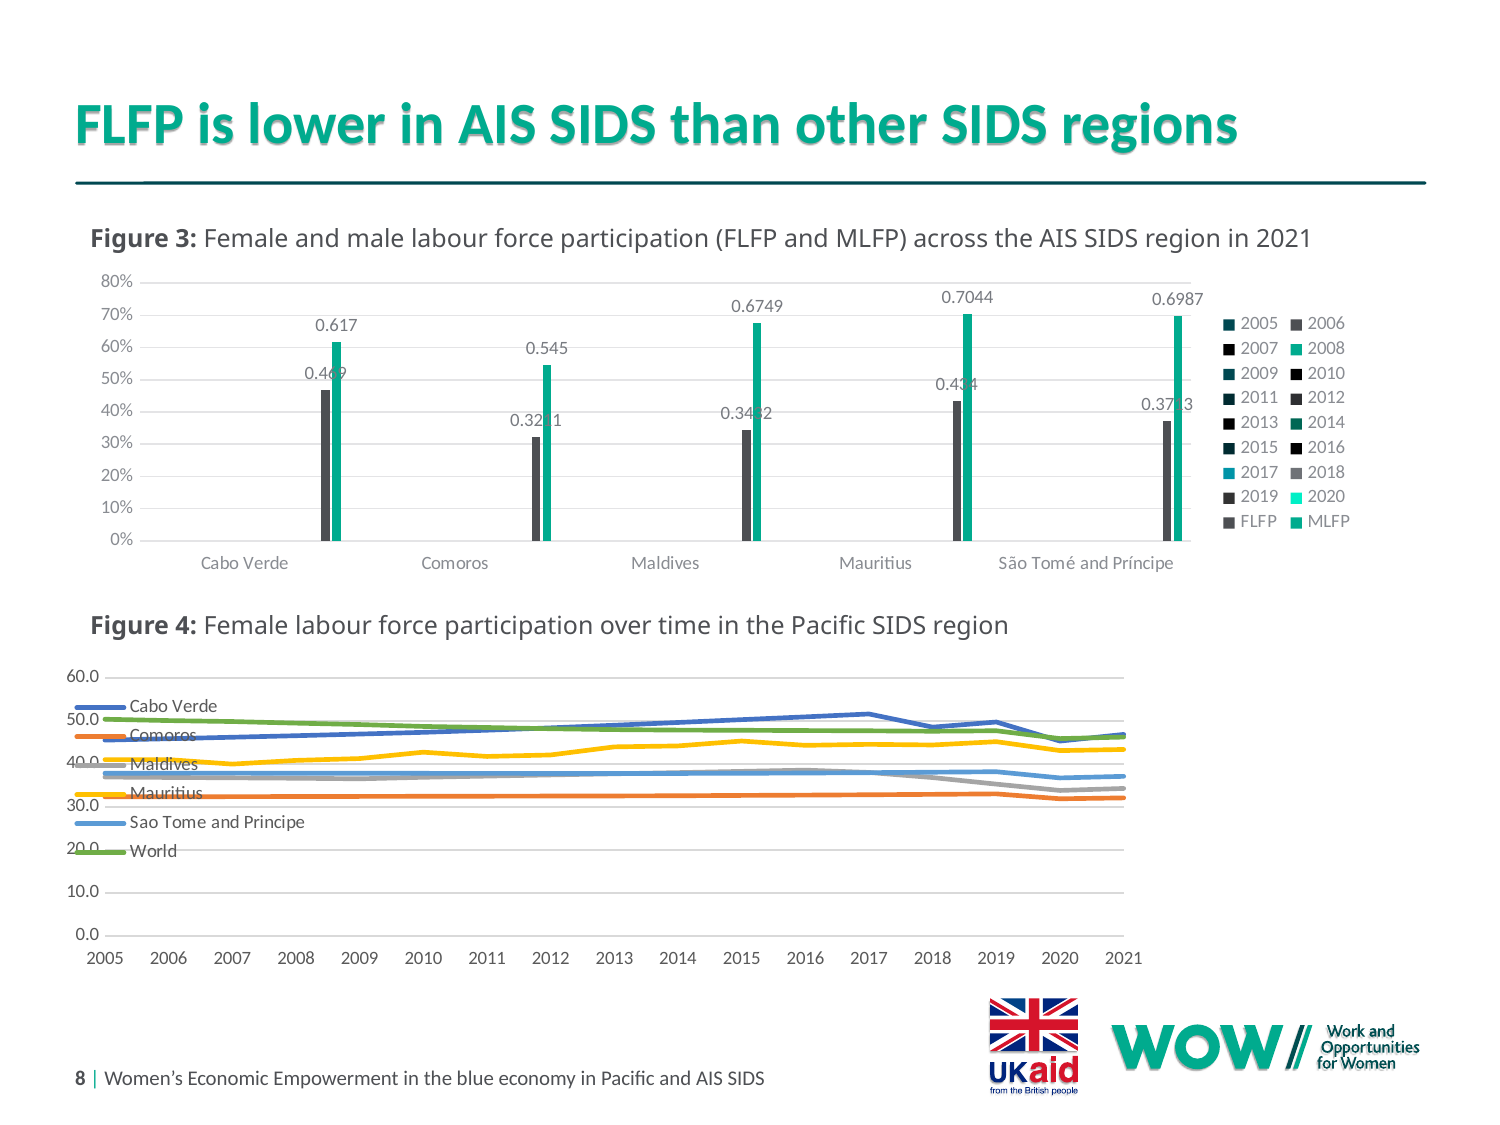

# FLFP is lower in AIS SIDS than other SIDS regions
Figure 3: Female and male labour force participation (FLFP and MLFP) across the AIS SIDS region in 2021
### Chart
| Category | 2005 | 2006 | 2007 | 2008 | 2009 | 2010 | 2011 | 2012 | 2013 | 2014 | 2015 | 2016 | 2017 | 2018 | 2019 | 2020 | FLFP | MLFP |
|---|---|---|---|---|---|---|---|---|---|---|---|---|---|---|---|---|---|---|
| Cabo Verde | None | None | None | None | None | None | None | None | None | None | None | None | None | None | None | None | 0.469 | 0.617 |
| Comoros | None | None | None | None | None | None | None | None | None | None | None | None | None | None | None | None | 0.3211 | 0.545 |
| Maldives | None | None | None | None | None | None | None | None | None | None | None | None | None | None | None | None | 0.3432 | 0.6749 |
| Mauritius | None | None | None | None | None | None | None | None | None | None | None | None | None | None | None | None | 0.434 | 0.7044 |
| São Tomé and Príncipe | None | None | None | None | None | None | None | None | None | None | None | None | None | None | None | None | 0.3713 | 0.6987 |Figure 4: Female labour force participation over time in the Pacific SIDS region
### Chart
| Category | Cabo Verde | Comoros | Maldives | Mauritius | Sao Tome and Principe | World |
|---|---|---|---|---|---|---|
| 2005 | 45.5660018920898 | 32.3680000305176 | 36.9790000915527 | 41.0299987792969 | 37.8720016479492 | 50.431429965622 |
| 2006 | 45.8959999084473 | 32.3899993896484 | 36.8870010375977 | 41.0359992980957 | 37.8839988708496 | 50.116996818429 |
| 2007 | 46.2430000305176 | 32.4140014648438 | 36.7980003356934 | 39.9949989318848 | 37.8810005187988 | 49.9078856809565 |
| 2008 | 46.6059989929199 | 32.4379997253418 | 36.6969985961914 | 40.851001739502 | 37.8720016479492 | 49.524724045117 |
| 2009 | 46.9869995117188 | 32.4640007019043 | 36.5660018920898 | 41.2849998474121 | 37.8569984436035 | 49.201759730262 |
| 2010 | 47.3870010375977 | 32.4910011291504 | 36.9230003356934 | 42.7589988708496 | 37.8440017700195 | 48.7650068468786 |
| 2011 | 47.8769989013672 | 32.5200004577637 | 37.2000007629395 | 41.773998260498 | 37.8339996337891 | 48.5163348328444 |
| 2012 | 48.4280014038086 | 32.548999786377 | 37.4690017700195 | 42.1160011291504 | 37.818000793457 | 48.2253260197818 |
| 2013 | 49.0340003967285 | 32.5800018310547 | 37.7369995117188 | 43.9980010986328 | 37.8059997558594 | 48.0231934706596 |
| 2014 | 49.6780014038086 | 32.6129989624023 | 38.0110015869141 | 44.2270011901855 | 37.8170013427734 | 47.9057097682325 |
| 2015 | 50.3419990539551 | 32.6959991455078 | 38.298999786377 | 45.3639984130859 | 37.8520011901855 | 47.865735028703 |
| 2016 | 50.9869995117188 | 32.7639999389648 | 38.5909996032715 | 44.3540000915527 | 37.9160003662109 | 47.7934749307435 |
| 2017 | 51.6590003967285 | 32.8489990234375 | 38.0460014343262 | 44.5989990234375 | 37.9990005493164 | 47.7363688407466 |
| 2018 | 48.5960006713867 | 32.9480018615723 | 36.8520011901855 | 44.443000793457 | 38.1020011901855 | 47.6424176527641 |
| 2019 | 49.7970008850098 | 33.0540008544922 | 35.3330001831055 | 45.2169990539551 | 38.2179985046387 | 47.7622367587826 |
| 2020 | 45.3549995422363 | 31.9139995574951 | 33.8520011901855 | 43.1370010375977 | 36.7770004272461 | 45.9234877955599 |
| 2021 | 46.9099998474121 | 32.1189994812012 | 34.326000213623 | 43.4039993286133 | 37.1370010375977 | 46.2865256061518 |
5 | Women’s Economic Empowerment in the blue economy in Pacific and AIS SIDS